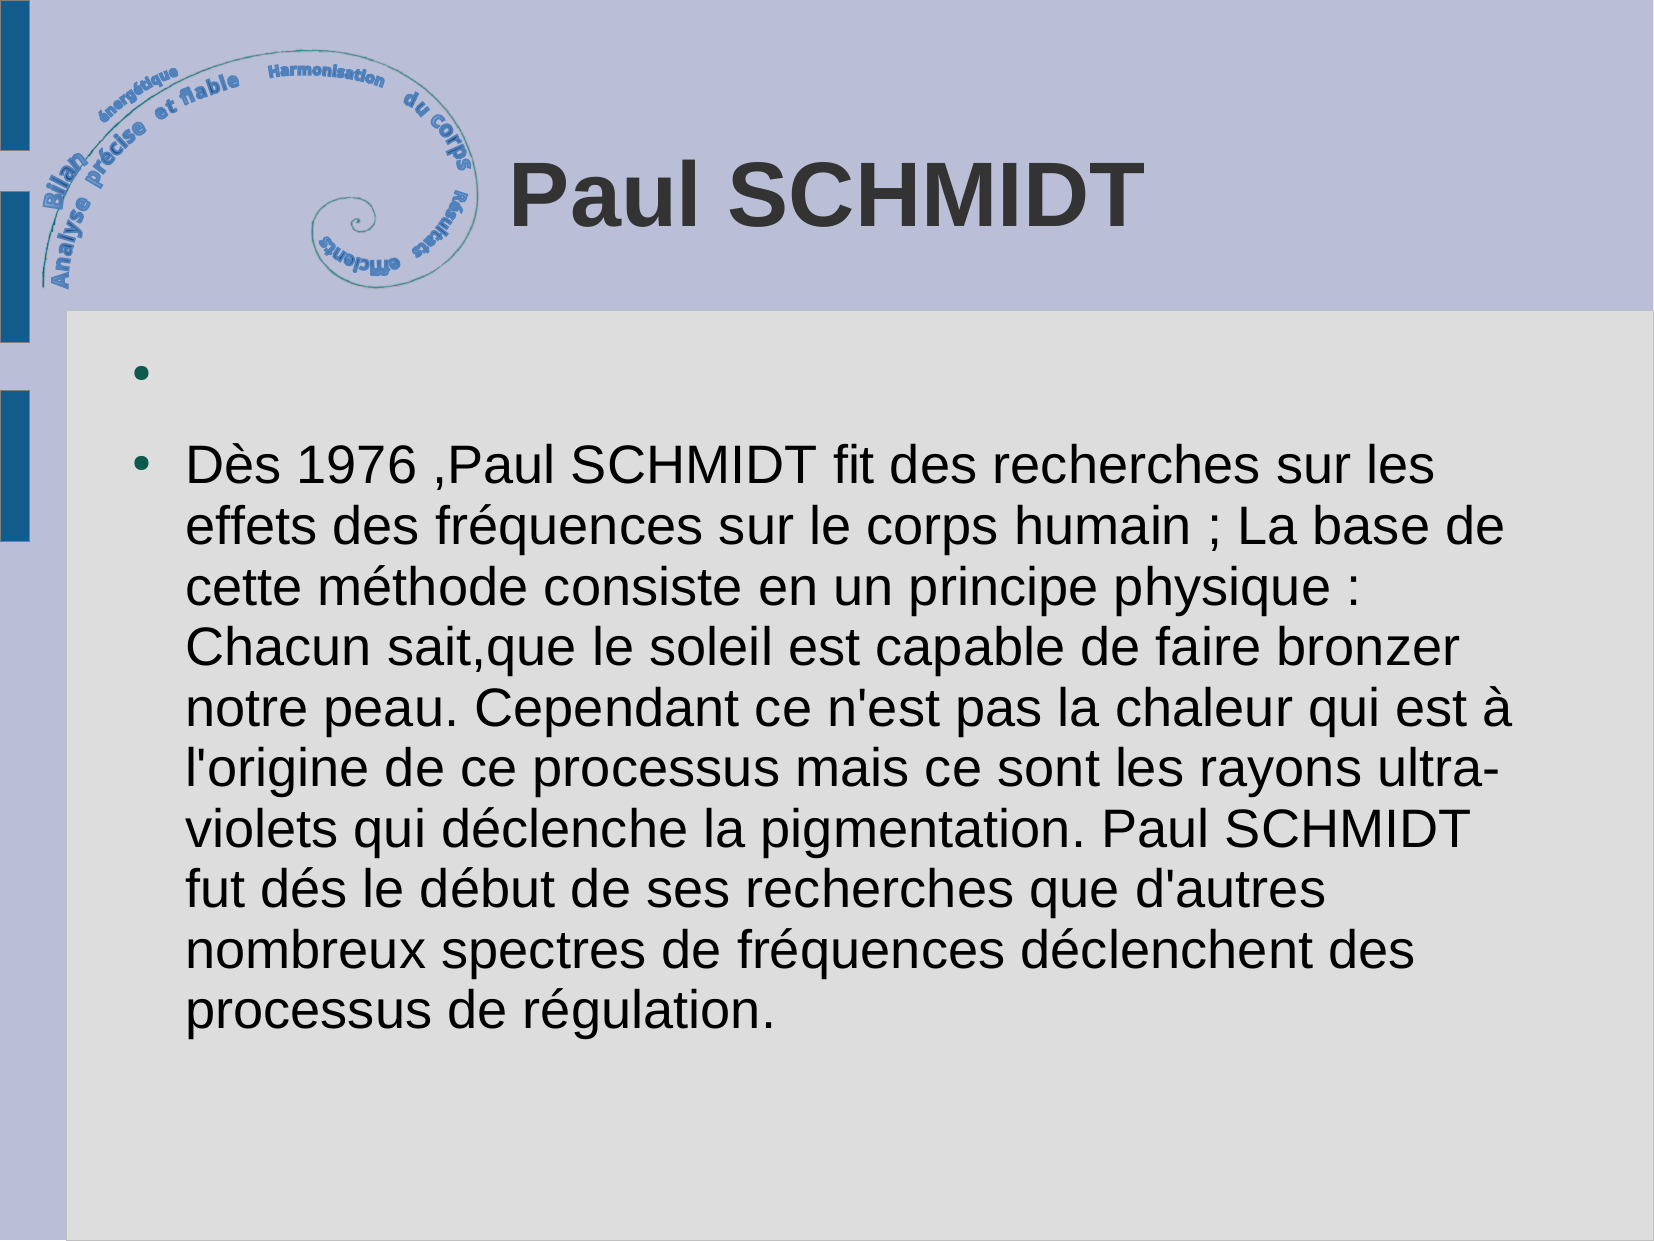

Harmonisation
énergétique
fiable
du
et
corps
précise
Bilan
Résultats
efficients
Analyse
# Paul SCHMIDT
Dès 1976 ,Paul SCHMIDT fit des recherches sur les effets des fréquences sur le corps humain ; La base de cette méthode consiste en un principe physique : Chacun sait,que le soleil est capable de faire bronzer notre peau. Cependant ce n'est pas la chaleur qui est à l'origine de ce processus mais ce sont les rayons ultra-violets qui déclenche la pigmentation. Paul SCHMIDT fut dés le début de ses recherches que d'autres nombreux spectres de fréquences déclenchent des processus de régulation.